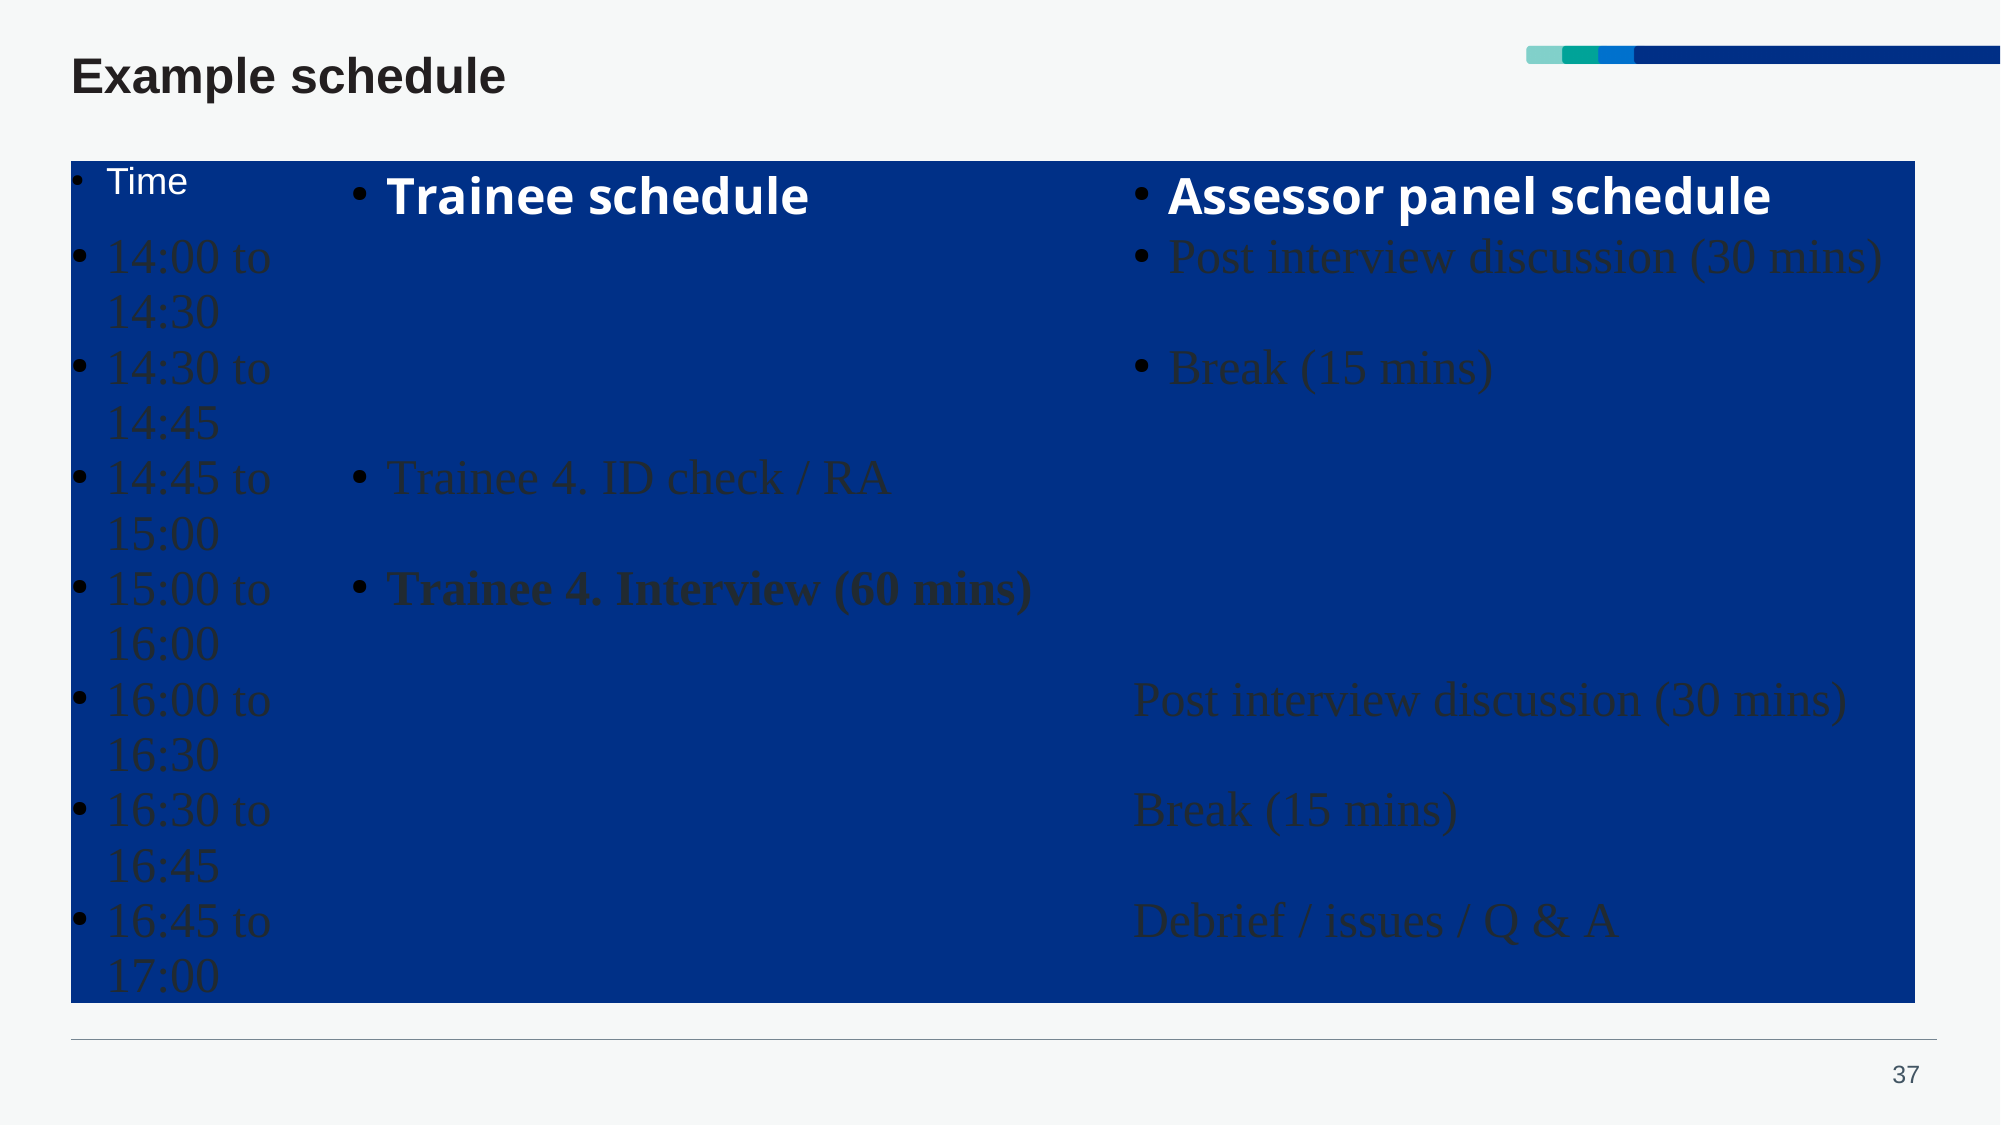

# Example schedule
| Time | Trainee schedule | Assessor panel schedule |
| --- | --- | --- |
| 14:00 to 14:30 | | Post interview discussion (30 mins) |
| 14:30 to 14:45 | | Break (15 mins) |
| 14:45 to 15:00 | Trainee 4. ID check / RA | |
| 15:00 to 16:00 | Trainee 4. Interview (60 mins) | |
| 16:00 to 16:30 | | Post interview discussion (30 mins) |
| 16:30 to 16:45 | | Break (15 mins) |
| 16:45 to 17:00 | | Debrief / issues / Q & A |